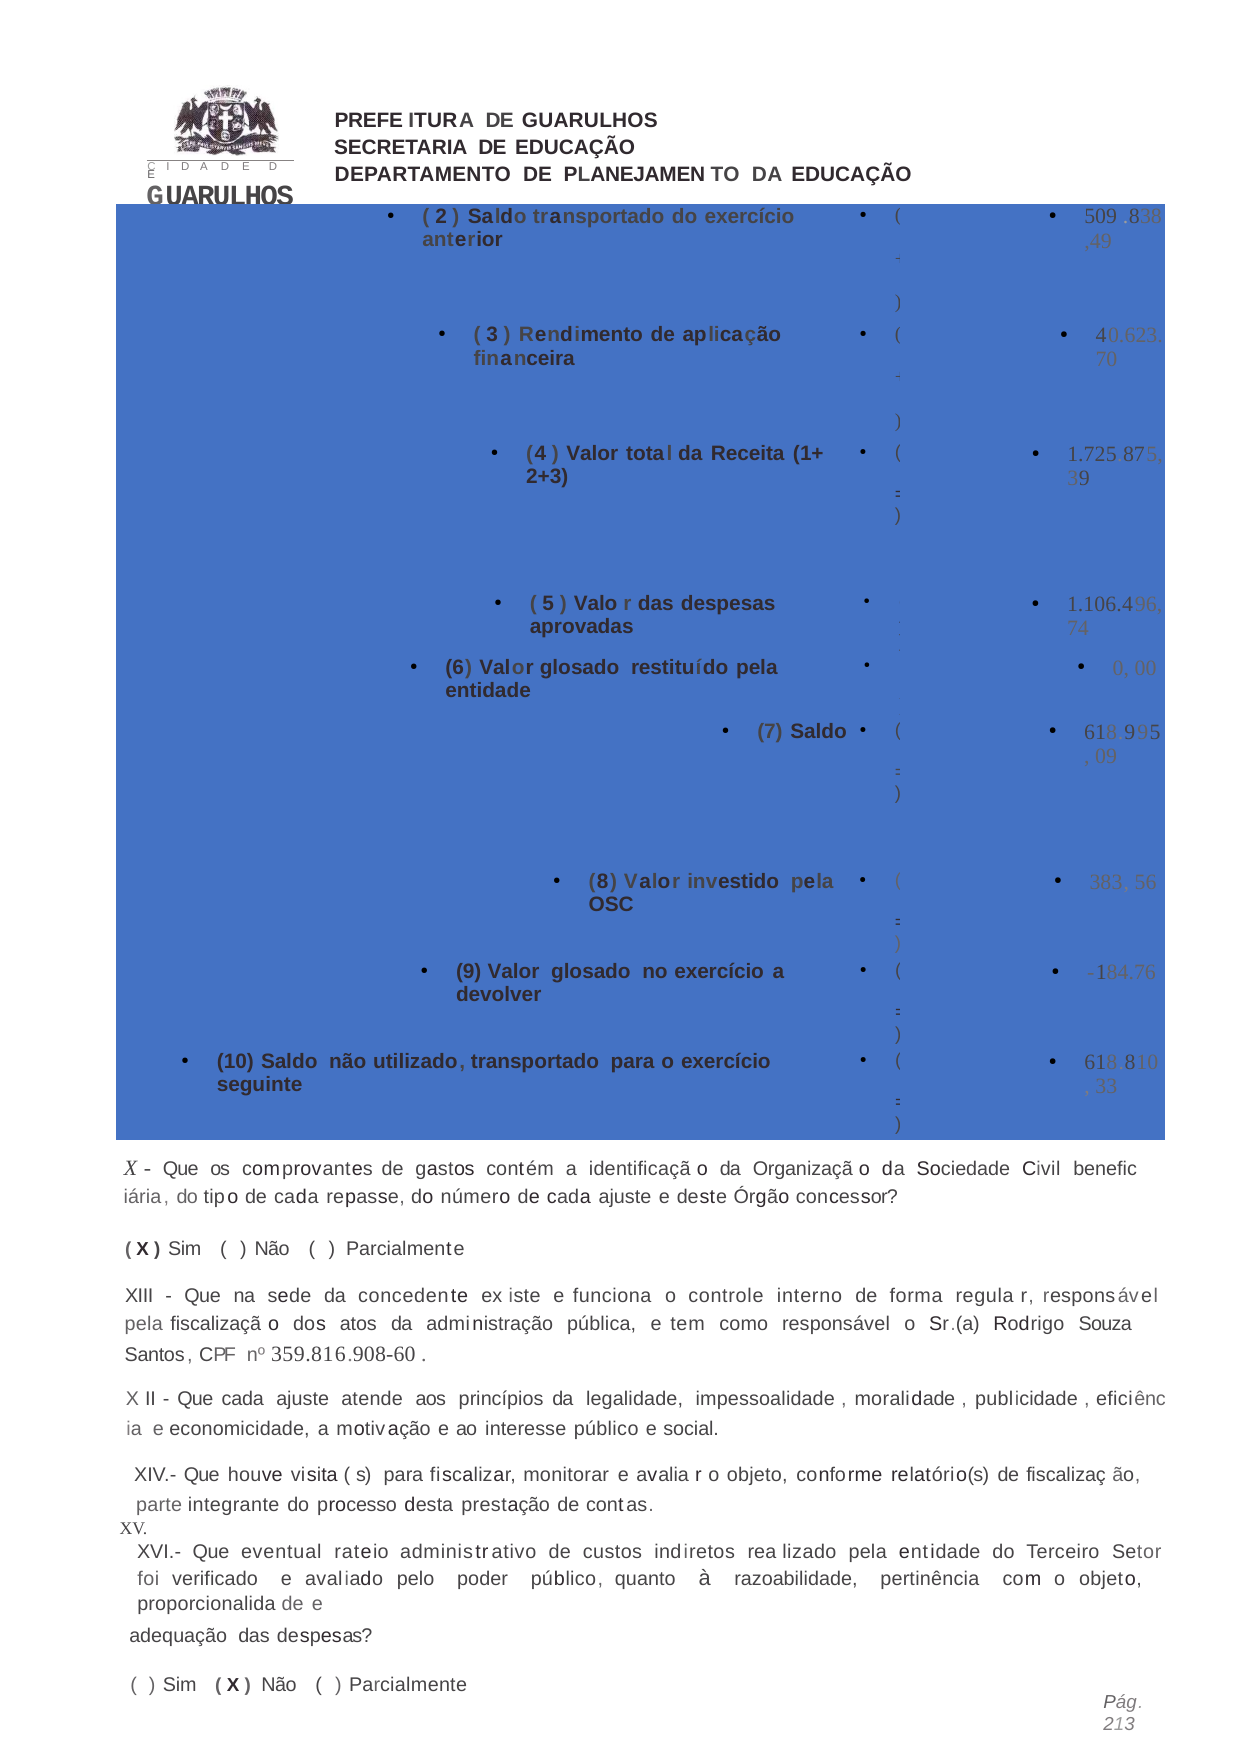

PREFE ITURA DE GUARULHOS SECRETARIA DE EDUCAÇÃO
DEPARTAMENTO DE PLANEJAMEN TO DA EDUCAÇÃO
C I D A D E	D E
GUARULHOS
| ( 2 ) Saldo transportado do exercício anterior | ( + ) | 509 .838,49 |
| --- | --- | --- |
| ( 3 ) Rendimento de aplicação financeira | ( + ) | 40.623.70 |
| (4 ) Valor total da Receita (1+ 2+3) | ( =) | 1.725.875,39 |
| | | |
| ( 5 ) Valo r das despesas aprovadas | (-) | 1.106.496,74 |
| (6) Valor glosado restituído pela entidade | (-) | 0, 00 |
| (7) Saldo | ( =) | 618.995, 09 |
| | | |
| (8) Valor investido pela OSC | ( =) | 383, 56 |
| (9) Valor glosado no exercício a devolver | ( =) | -184.76 |
| (10) Saldo não utilizado, transportado para o exercício seguinte | ( =) | 618.810 , 33 |
- As ativ idades dese nvolv idas com os recursos próprios e as verbas públicas repassadas se compatibilizam com as metas propostas, bem como os resultados alcançados, cumprindo com o previsto no plano de trabalho.
(X ) Sim ( ) Não ( ) Parcialmente
- Que as partes cumpriram as cláusulas pactuadas no instrumento de parceria, atinentes aos princípios da administração pública, em conformidade com a regulação que rege a matéria.
- Houve d ispon ibilização, pela entidade do terce iro setor , dos documentos comprobat órios dos gastos efetuados com os recursos da parceria e sua devida contabiliza ção, atestada pelo contador da beneficiár ia ?
( X ) Sim ( ) Não ( ) Parcia lmente
XI - Estão regula res e disponíveis, os recolhimentos dos encargos trabalhistas, relativos a folha de pagamento da equipe contratada, com ou sem vínculo empregatício , e comprovados mediante guias de recolhimentos autuadas ao processo de prestação de contas?
(X ) Sim ( ) Não ( ) Parcialmente
X - Que os comprovantes de gastos contém a identificaçã o da Organizaçã o da Sociedade Civil benefic iária, do tipo de cada repasse, do número de cada ajuste e deste Órgão concessor?
( X ) Sim ( ) Não ( ) Parcialmente
XIII - Que na sede da concedente ex iste e funciona o controle interno de forma regula r, responsável pela fiscalizaçã o dos atos da administração pública, e tem como responsável o Sr.(a) Rodrigo Souza Santos, CPF nº 359.816.908-60 .
X II - Que cada ajuste atende aos princípios da legalidade, impessoalidade , moralidade , publicidade , eficiênc ia e economicidade, a motivação e ao interesse público e social.
- Que houve visita ( s) para fiscalizar, monitorar e avalia r o objeto, conforme relatório(s) de fiscalizaç ão, parte integrante do processo desta prestação de contas.
- Que eventual rateio administrativo de custos indiretos rea lizado pela entidade do Terceiro Setor foi verificado e avaliado pelo poder público, quanto à razoabilidade, pertinência com o objeto, proporcionalida de e
adequação das despesas?
( ) Sim ( X ) Não ( ) Parcialmente
Pág. 213